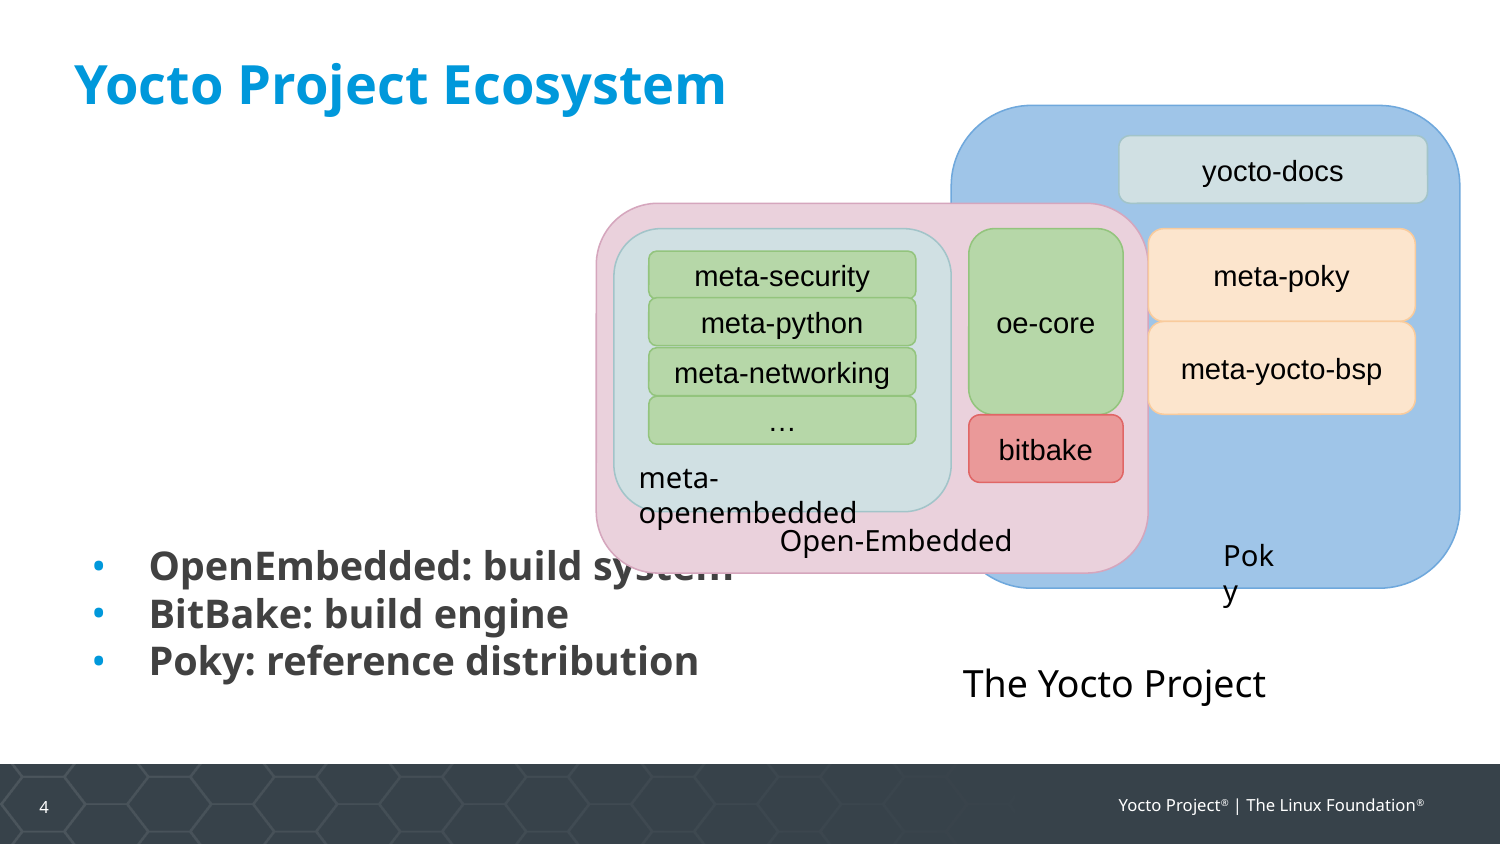

# Yocto Project Ecosystem
yocto-docs
oe-core
meta-poky
meta-security
meta-python
meta-yocto-bsp
meta-networking
…
bitbake
meta-openembedded
Open-Embedded
Poky
OpenEmbedded: build system
BitBake: build engine
Poky: reference distribution
meta-oe
The Yocto Project